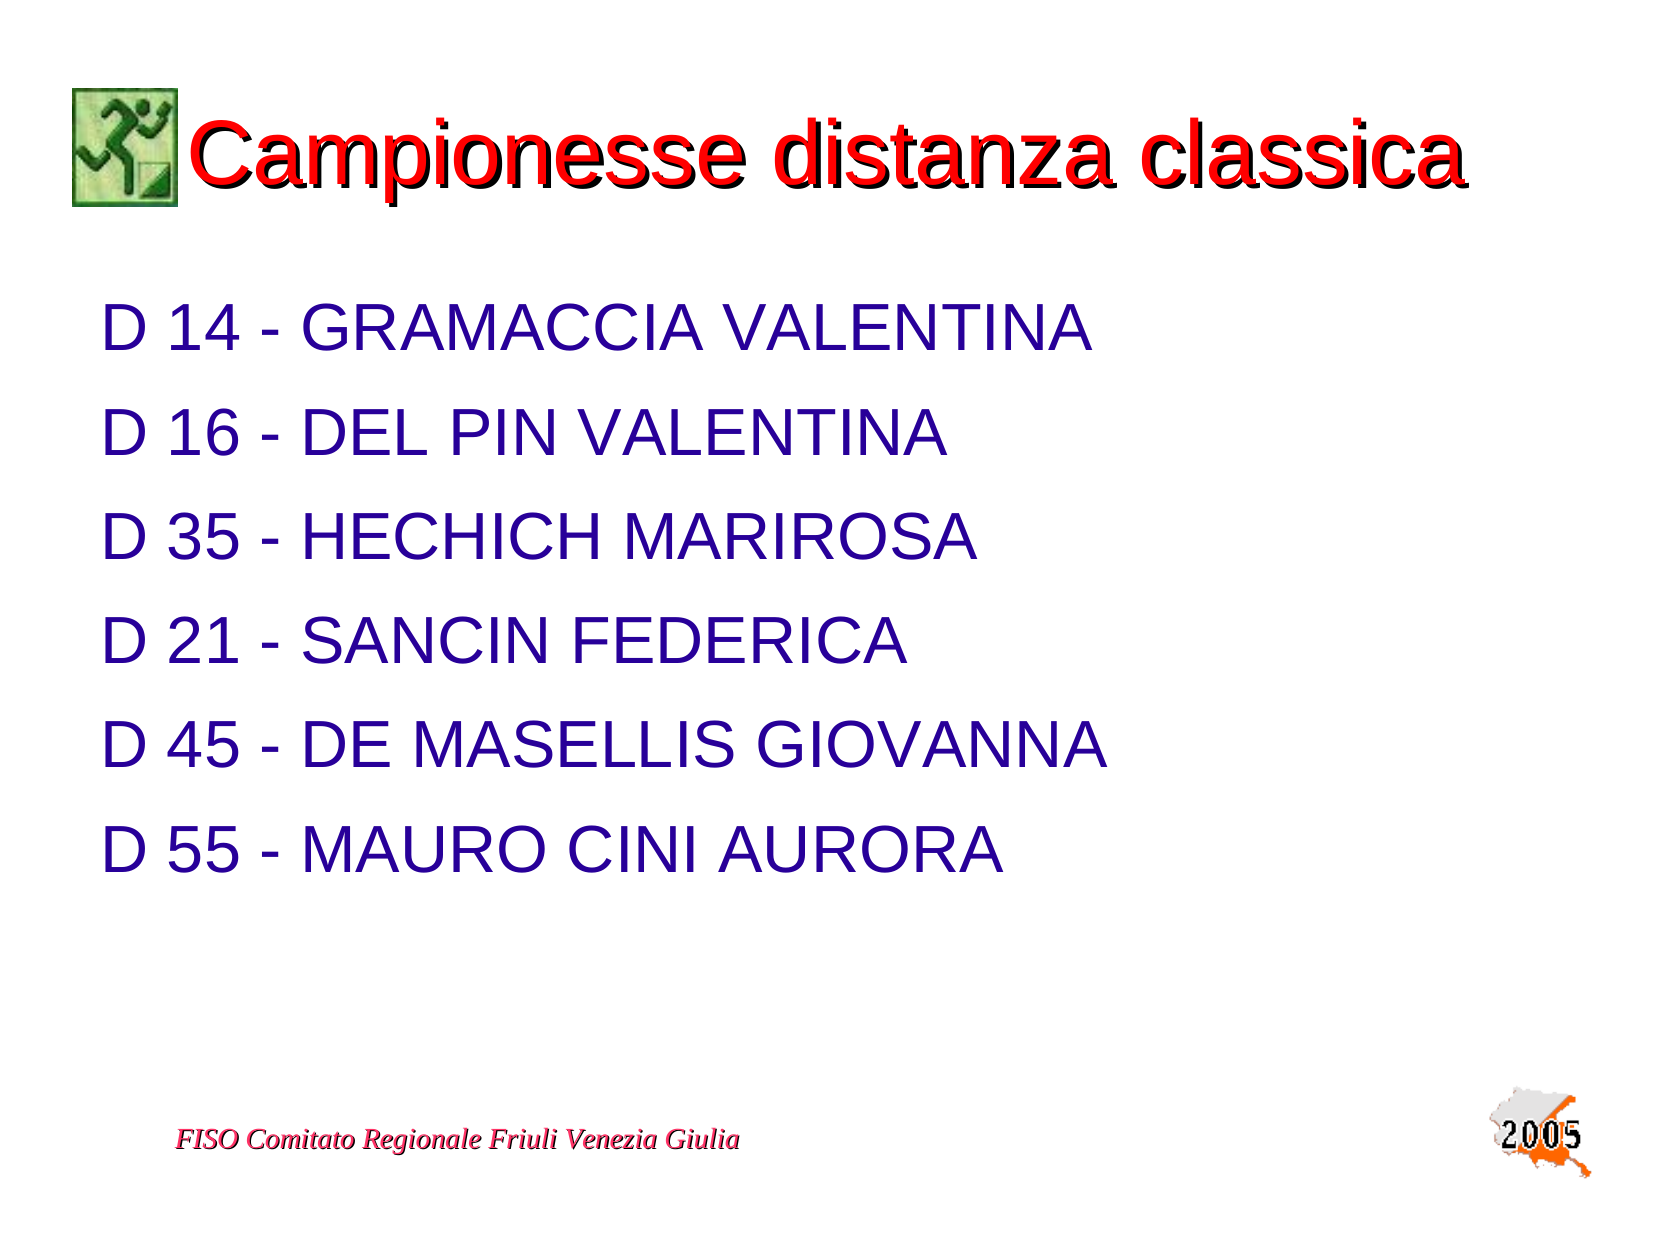

# Campionesse distanza classica
D 14 - GRAMACCIA VALENTINA
D 16 - DEL PIN VALENTINA
D 35 - HECHICH MARIROSA
D 21 - SANCIN FEDERICA
D 45 - DE MASELLIS GIOVANNA
D 55 - MAURO CINI AURORA